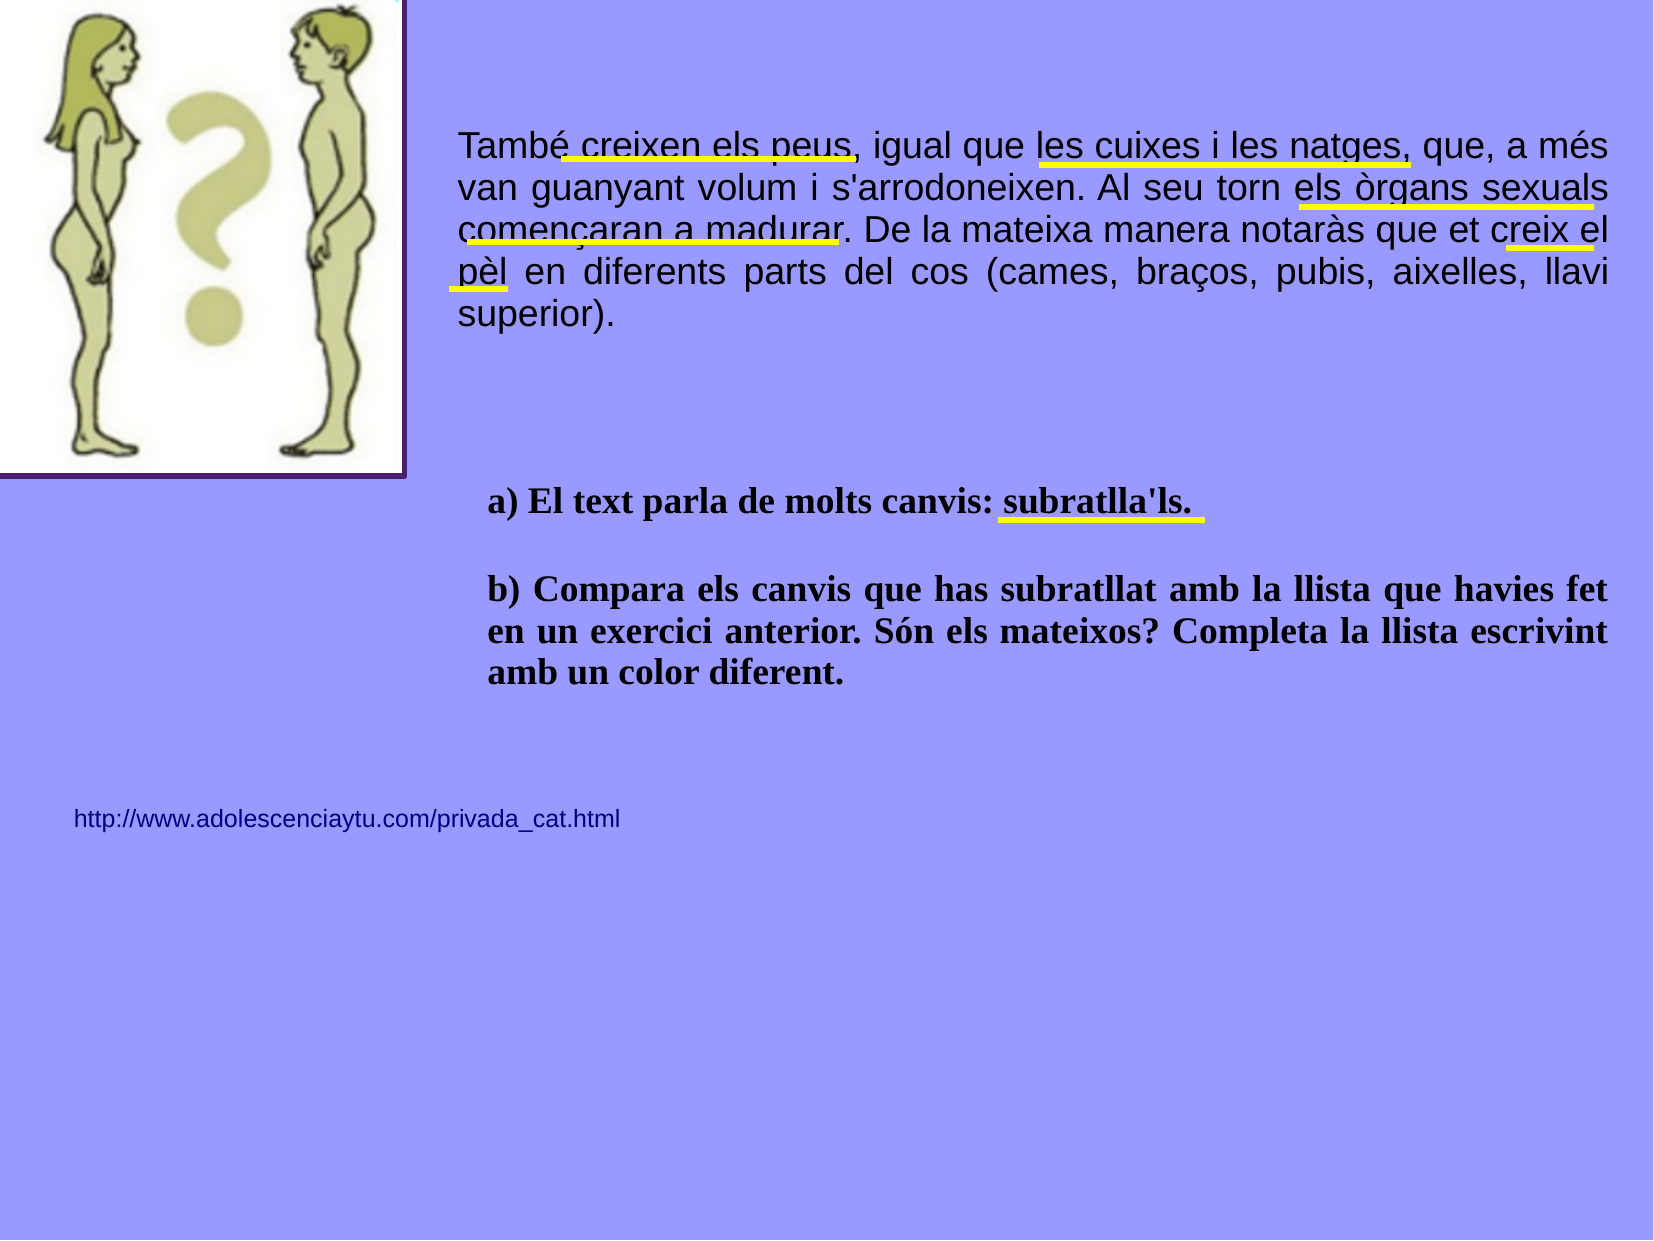

També creixen els peus, igual que les cuixes i les natges, que, a més van guanyant volum i s'arrodoneixen. Al seu torn els òrgans sexuals començaran a madurar. De la mateixa manera notaràs que et creix el pèl en diferents parts del cos (cames, braços, pubis, aixelles, llavi superior).
a) El text parla de molts canvis: subratlla'ls.
b) Compara els canvis que has subratllat amb la llista que havies fet en un exercici anterior. Són els mateixos? Completa la llista escrivint amb un color diferent.
http://www.adolescenciaytu.com/privada_cat.html